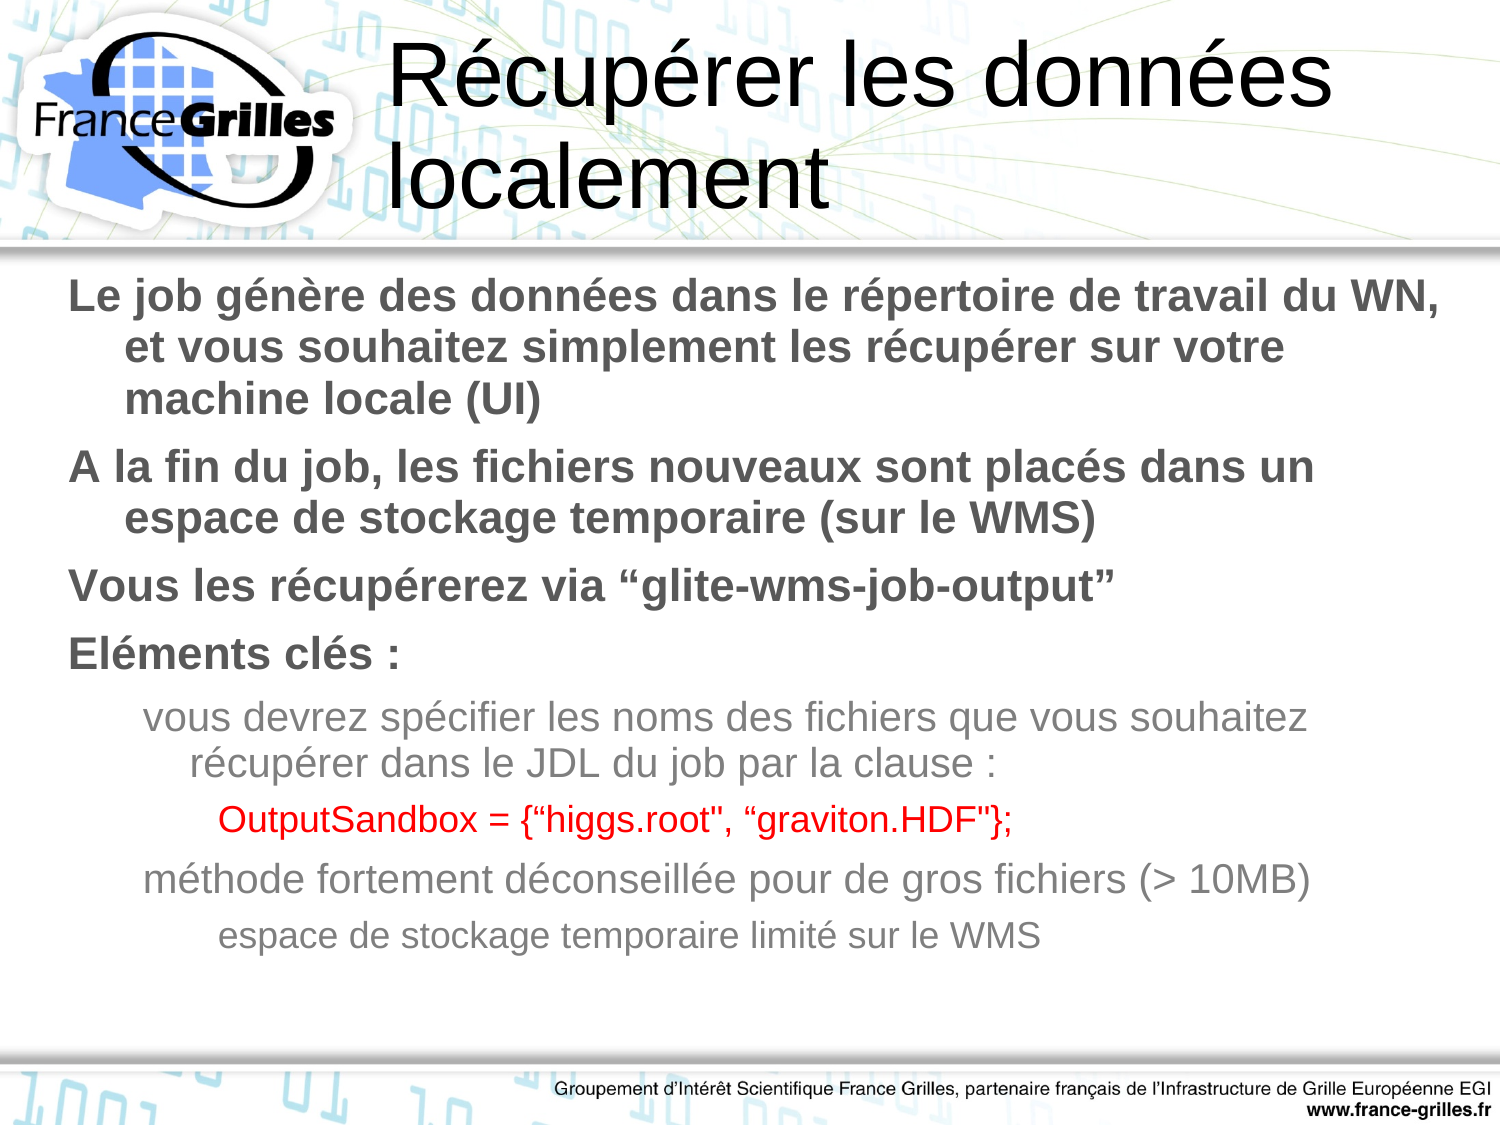

# Récupérer les données localement
Le job génère des données dans le répertoire de travail du WN, et vous souhaitez simplement les récupérer sur votre machine locale (UI)
A la fin du job, les fichiers nouveaux sont placés dans un espace de stockage temporaire (sur le WMS)
Vous les récupérerez via “glite-wms-job-output”
Eléments clés :
vous devrez spécifier les noms des fichiers que vous souhaitez récupérer dans le JDL du job par la clause :
OutputSandbox = {“higgs.root", “graviton.HDF"};
méthode fortement déconseillée pour de gros fichiers (> 10MB)
espace de stockage temporaire limité sur le WMS